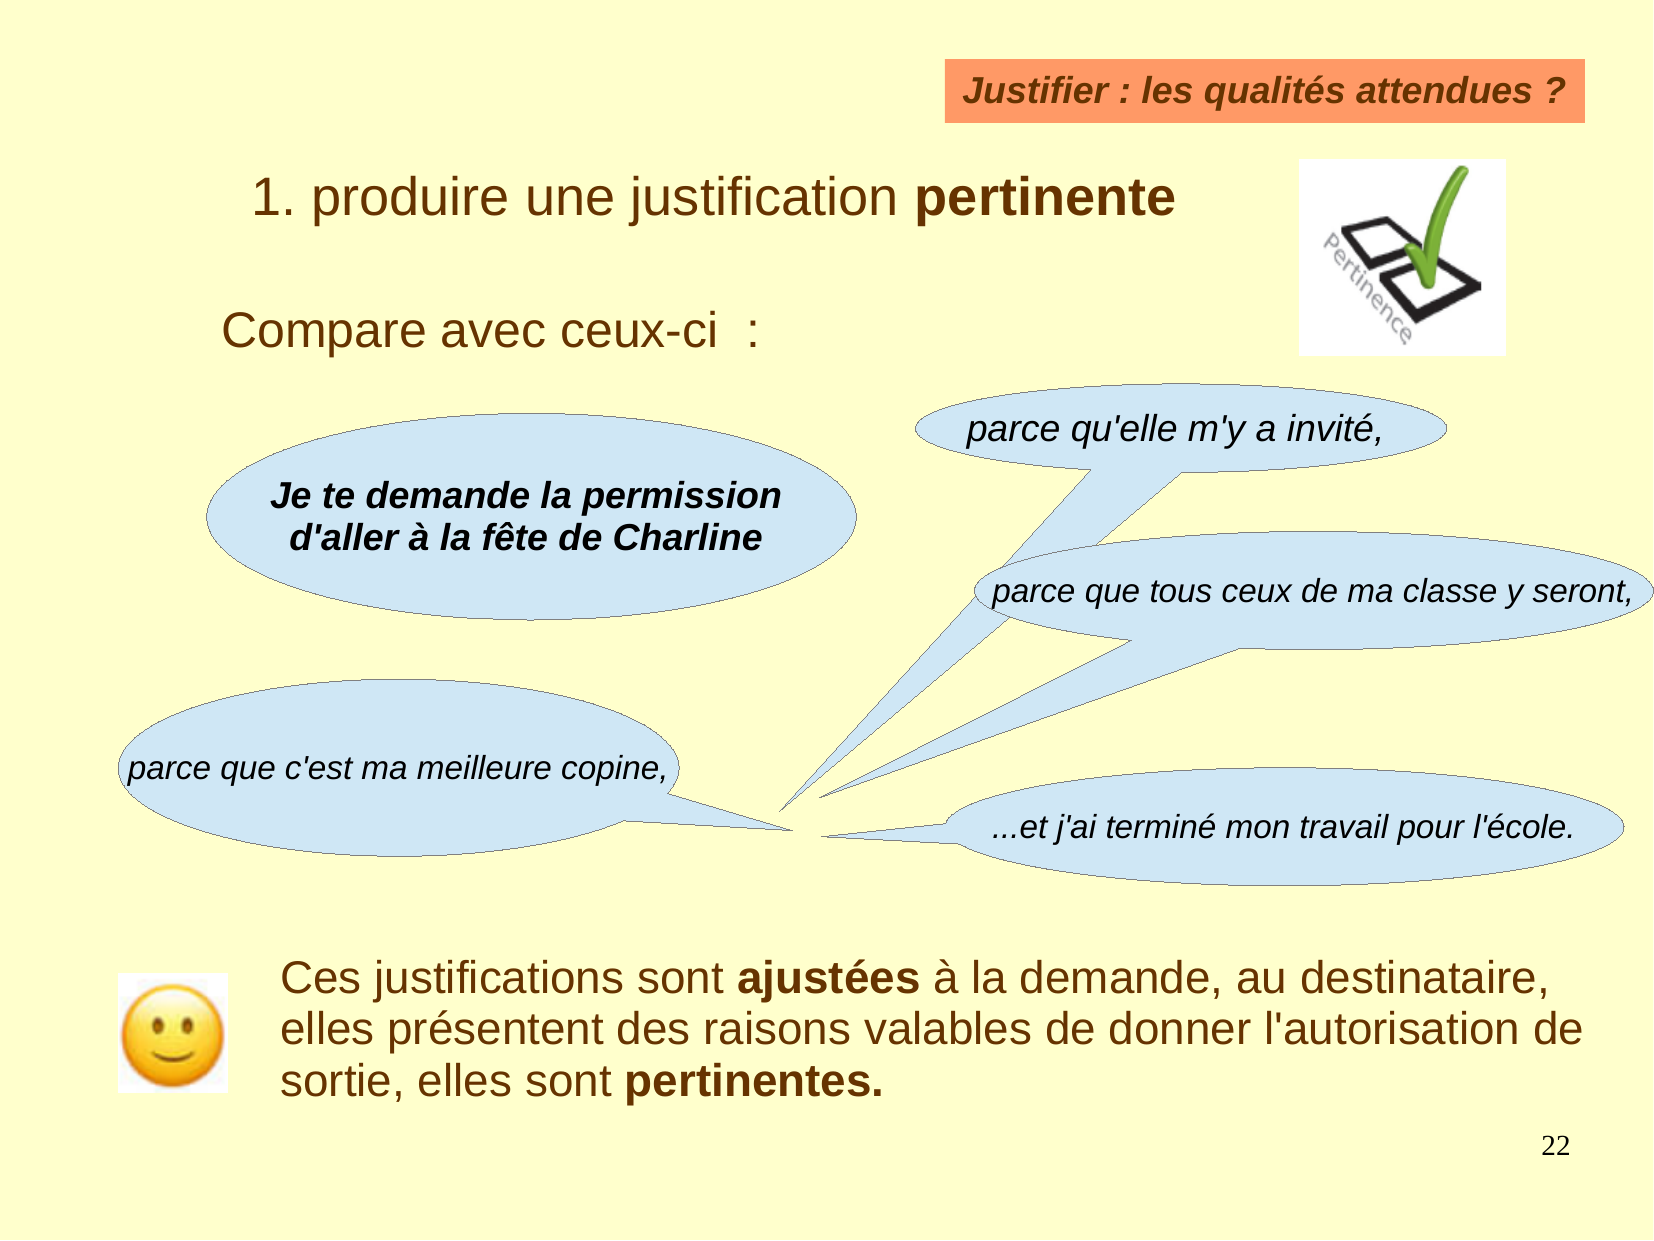

Justifier : les qualités attendues ?
1. produire une justification pertinente
Compare avec ceux-ci  :
parce qu'elle m'y a invité,
Je te demande la permission
d'aller à la fête de Charline
parce que tous ceux de ma classe y seront,
parce que c'est ma meilleure copine,
...et j'ai terminé mon travail pour l'école.
Ces justifications sont ajustées à la demande, au destinataire,
elles présentent des raisons valables de donner l'autorisation de sortie, elles sont pertinentes.
22